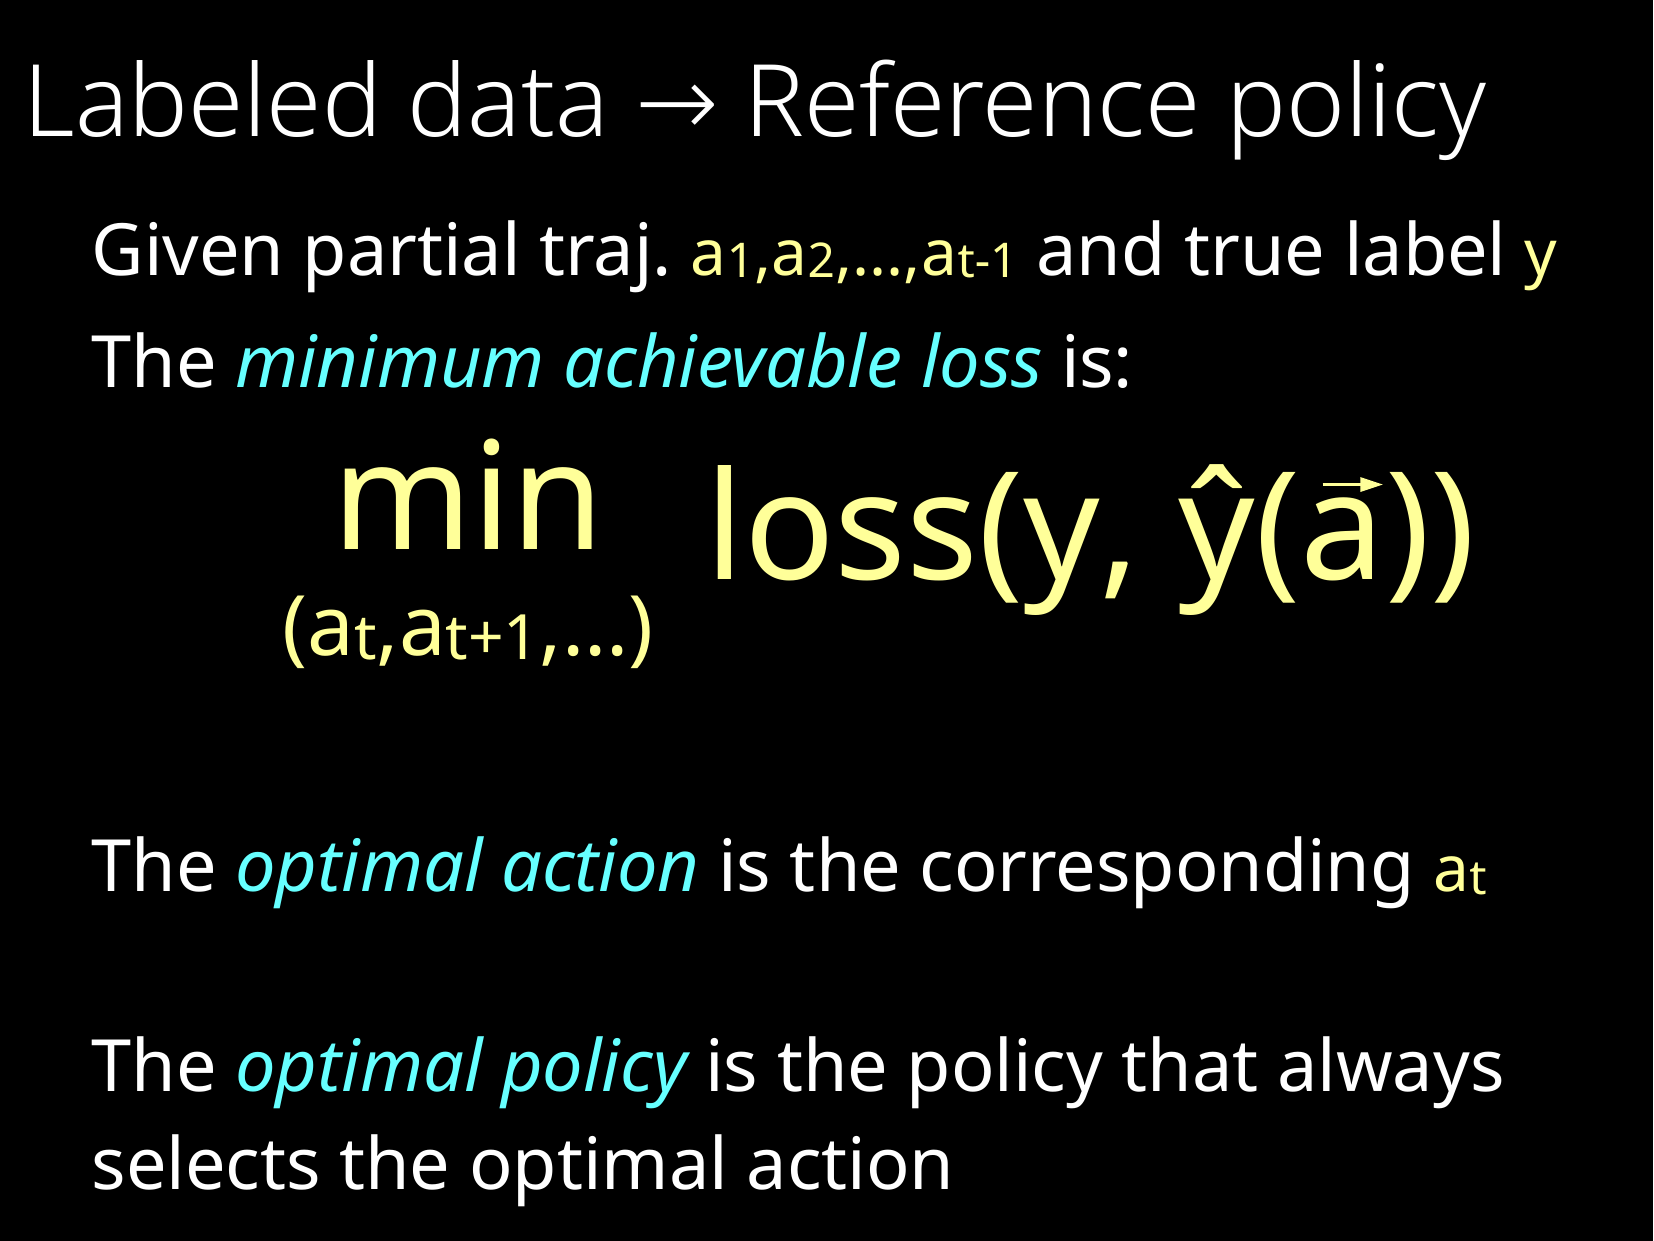

# Labeled data → Reference policy
Given partial traj. a1,a2,...,at-1 and true label y
The minimum achievable loss is:
The optimal action is the corresponding at
The optimal policy is the policy that always selects the optimal action
min
(at,at+1,...)
loss(y, ŷ(a))